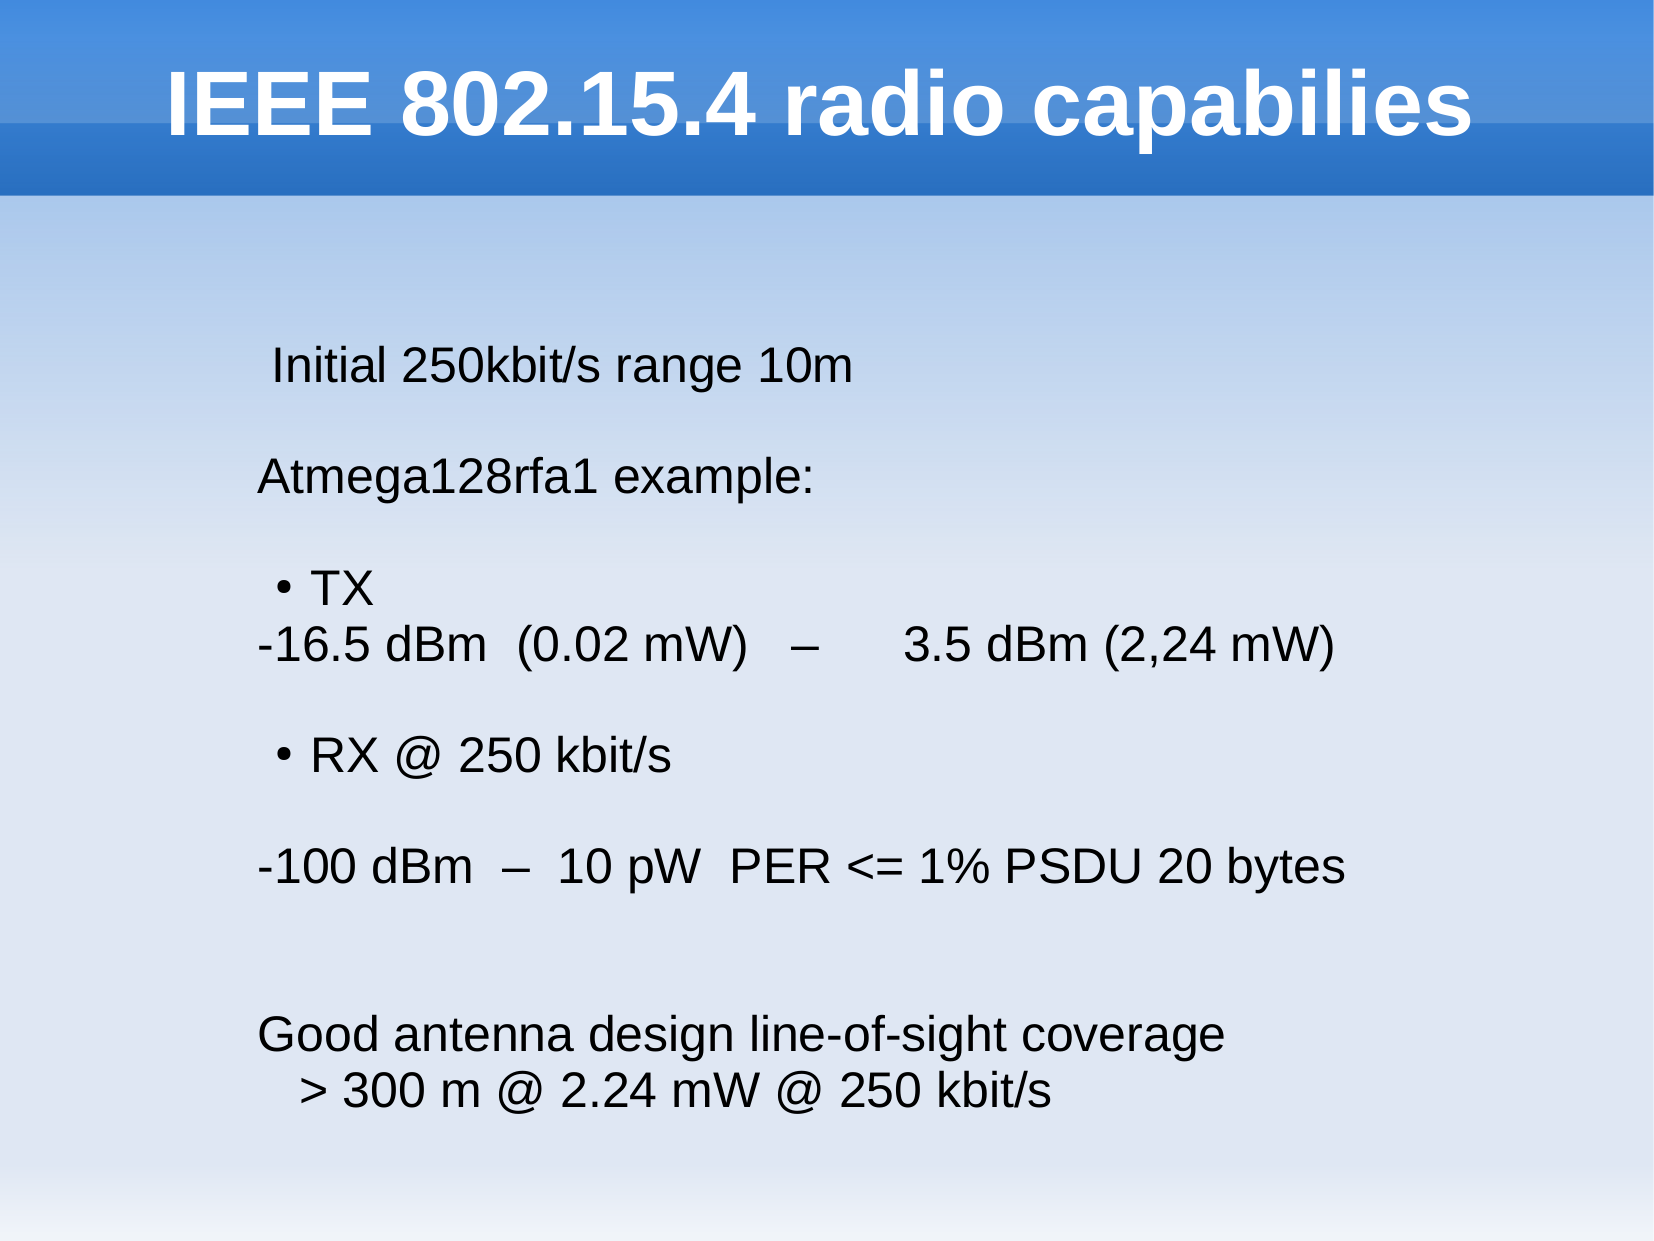

# IEEE 802.15.4 radio capabilies
 Initial 250kbit/s range 10m
Atmega128rfa1 example:
TX
-16.5 dBm (0.02 mW) – 3.5 dBm (2,24 mW)
RX @ 250 kbit/s
-100 dBm – 10 pW PER <= 1% PSDU 20 bytes
Good antenna design line-of-sight coverage
 > 300 m @ 2.24 mW @ 250 kbit/s